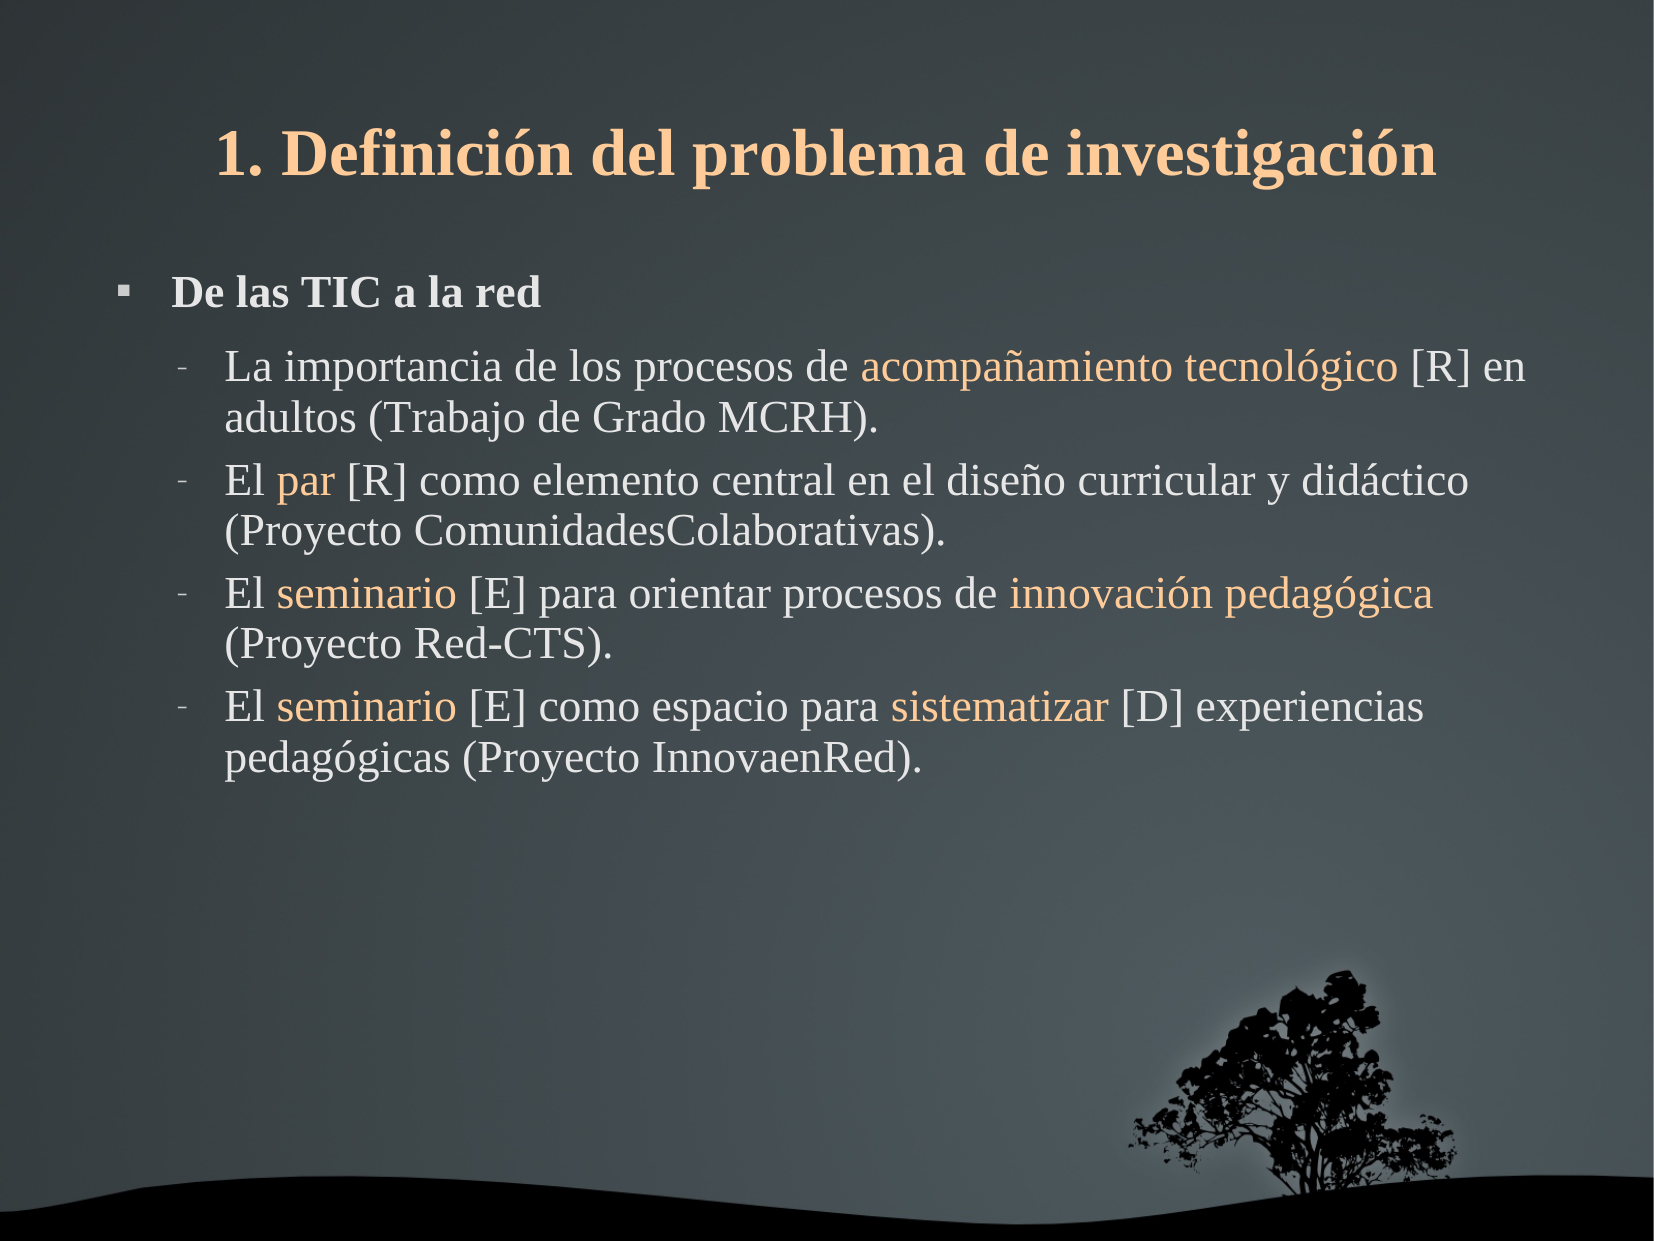

# 1. Definición del problema de investigación
De las TIC a la red
La importancia de los procesos de acompañamiento tecnológico [R] en adultos (Trabajo de Grado MCRH).
El par [R] como elemento central en el diseño curricular y didáctico (Proyecto ComunidadesColaborativas).
El seminario [E] para orientar procesos de innovación pedagógica (Proyecto Red-CTS).
El seminario [E] como espacio para sistematizar [D] experiencias pedagógicas (Proyecto InnovaenRed).